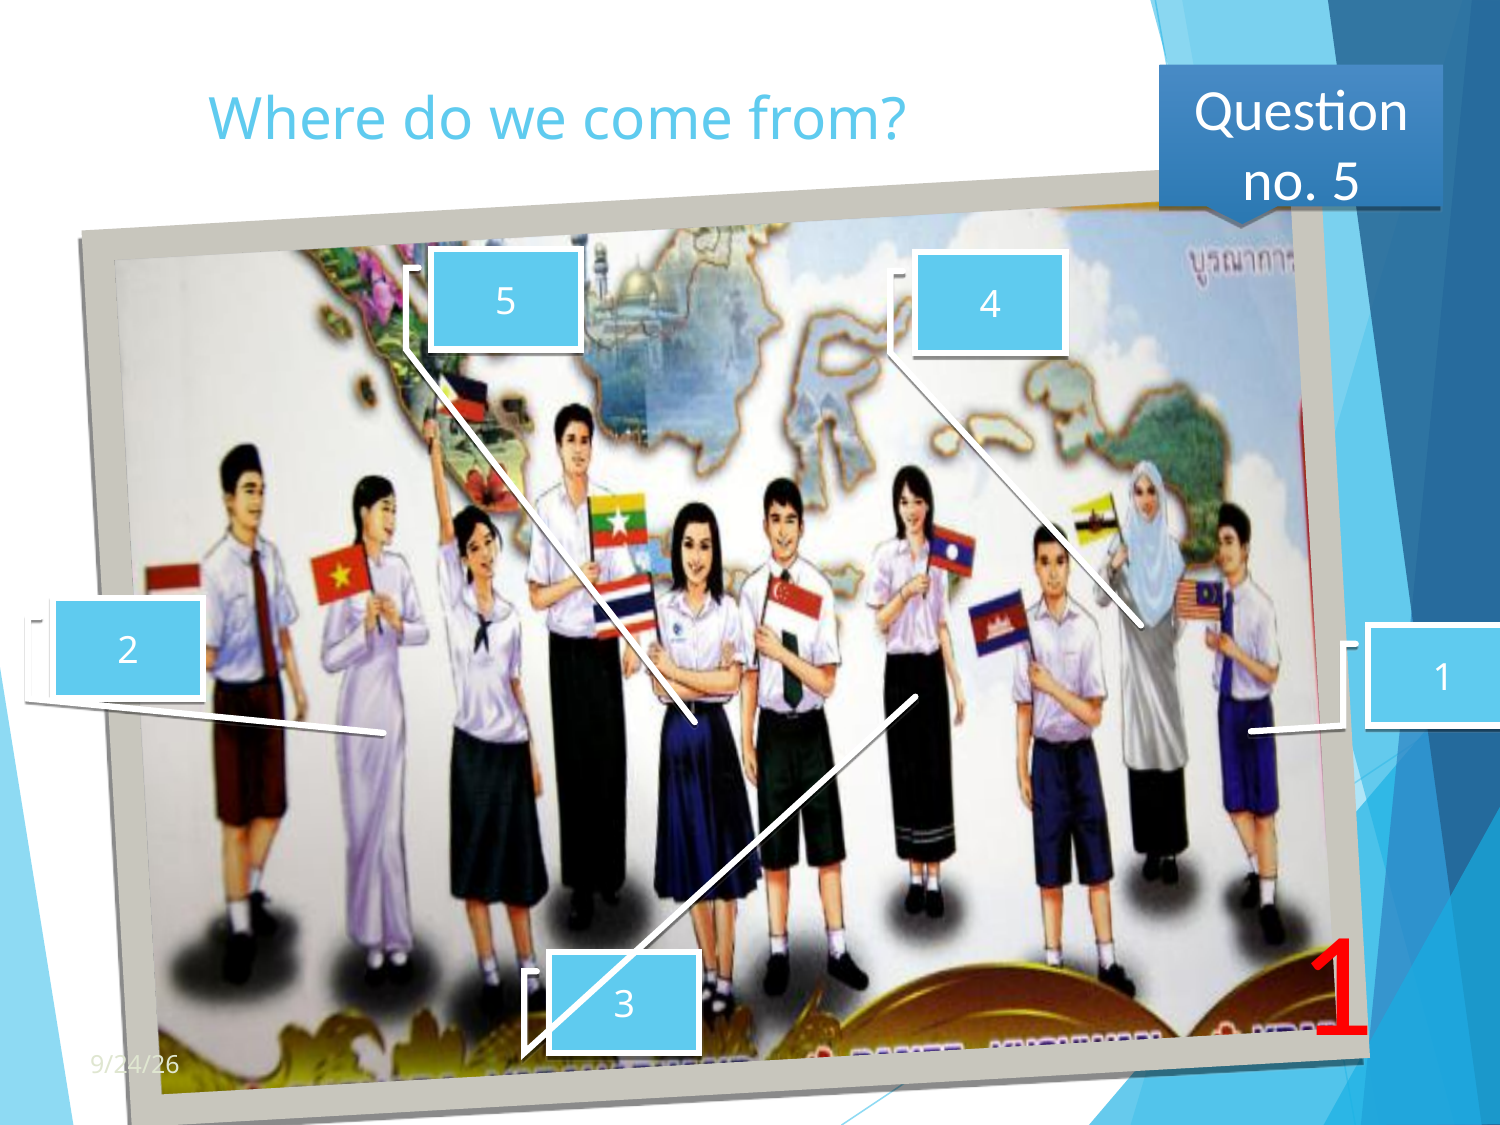

Question no. 5
Where do we come from?
5
4
2
1
1
3